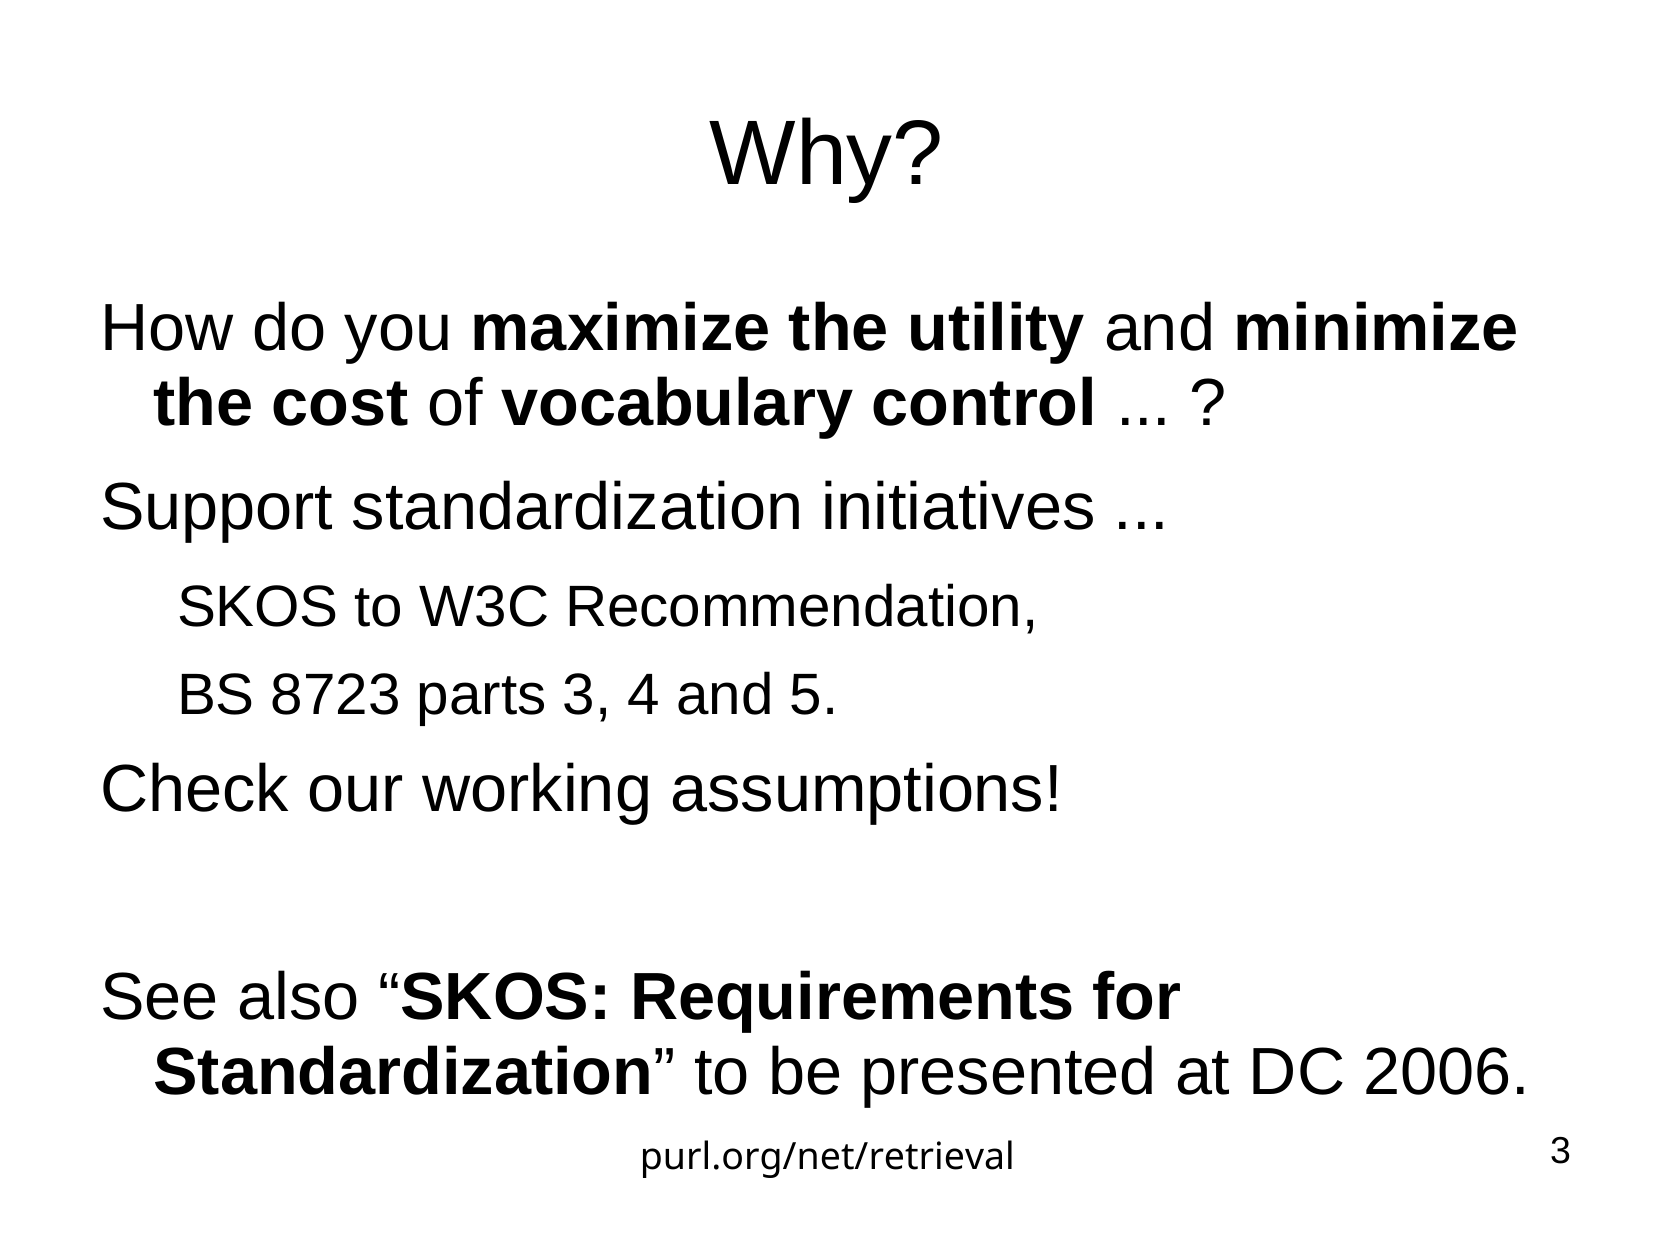

# Why?
How do you maximize the utility and minimize the cost of vocabulary control ... ?
Support standardization initiatives ...
SKOS to W3C Recommendation,
BS 8723 parts 3, 4 and 5.
Check our working assumptions!
See also “SKOS: Requirements for Standardization” to be presented at DC 2006.
purl.org/net/retrieval
3